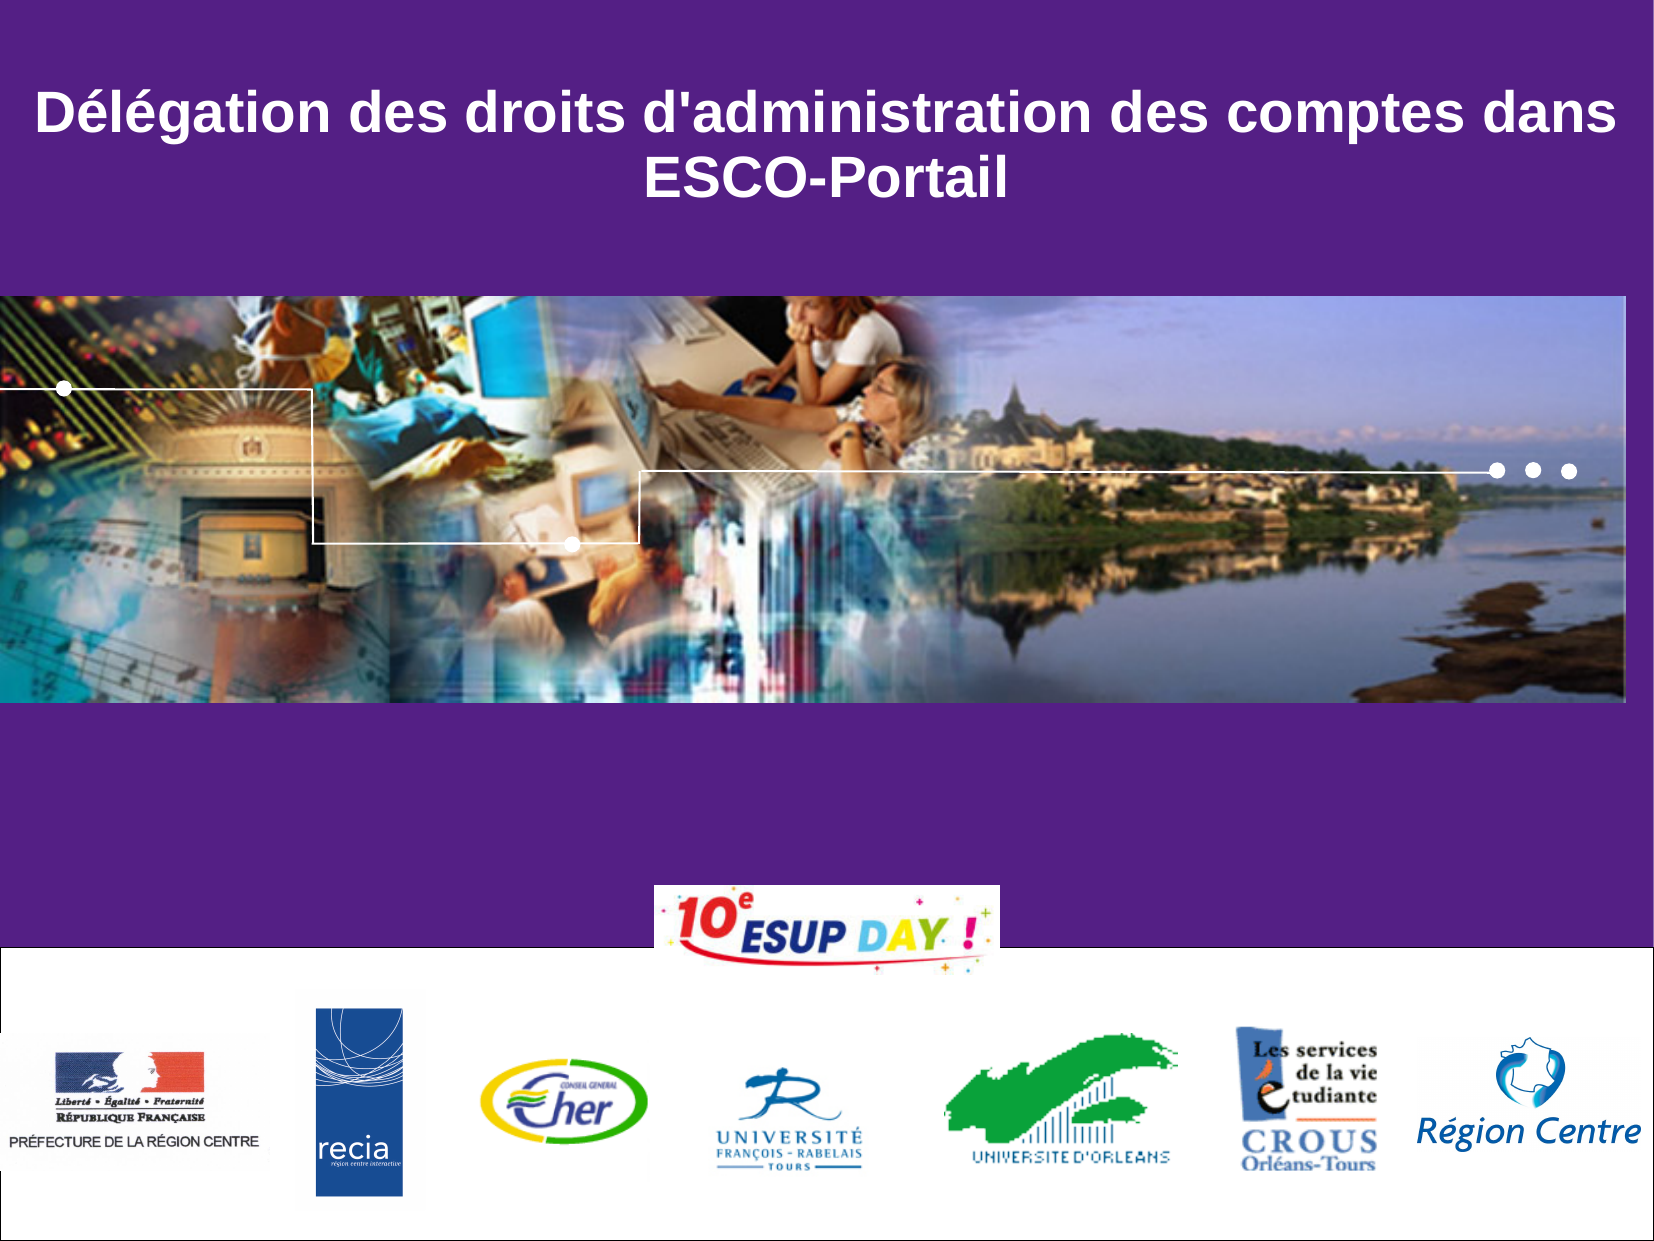

# Délégation des droits d'administration des comptes dans ESCO-Portail